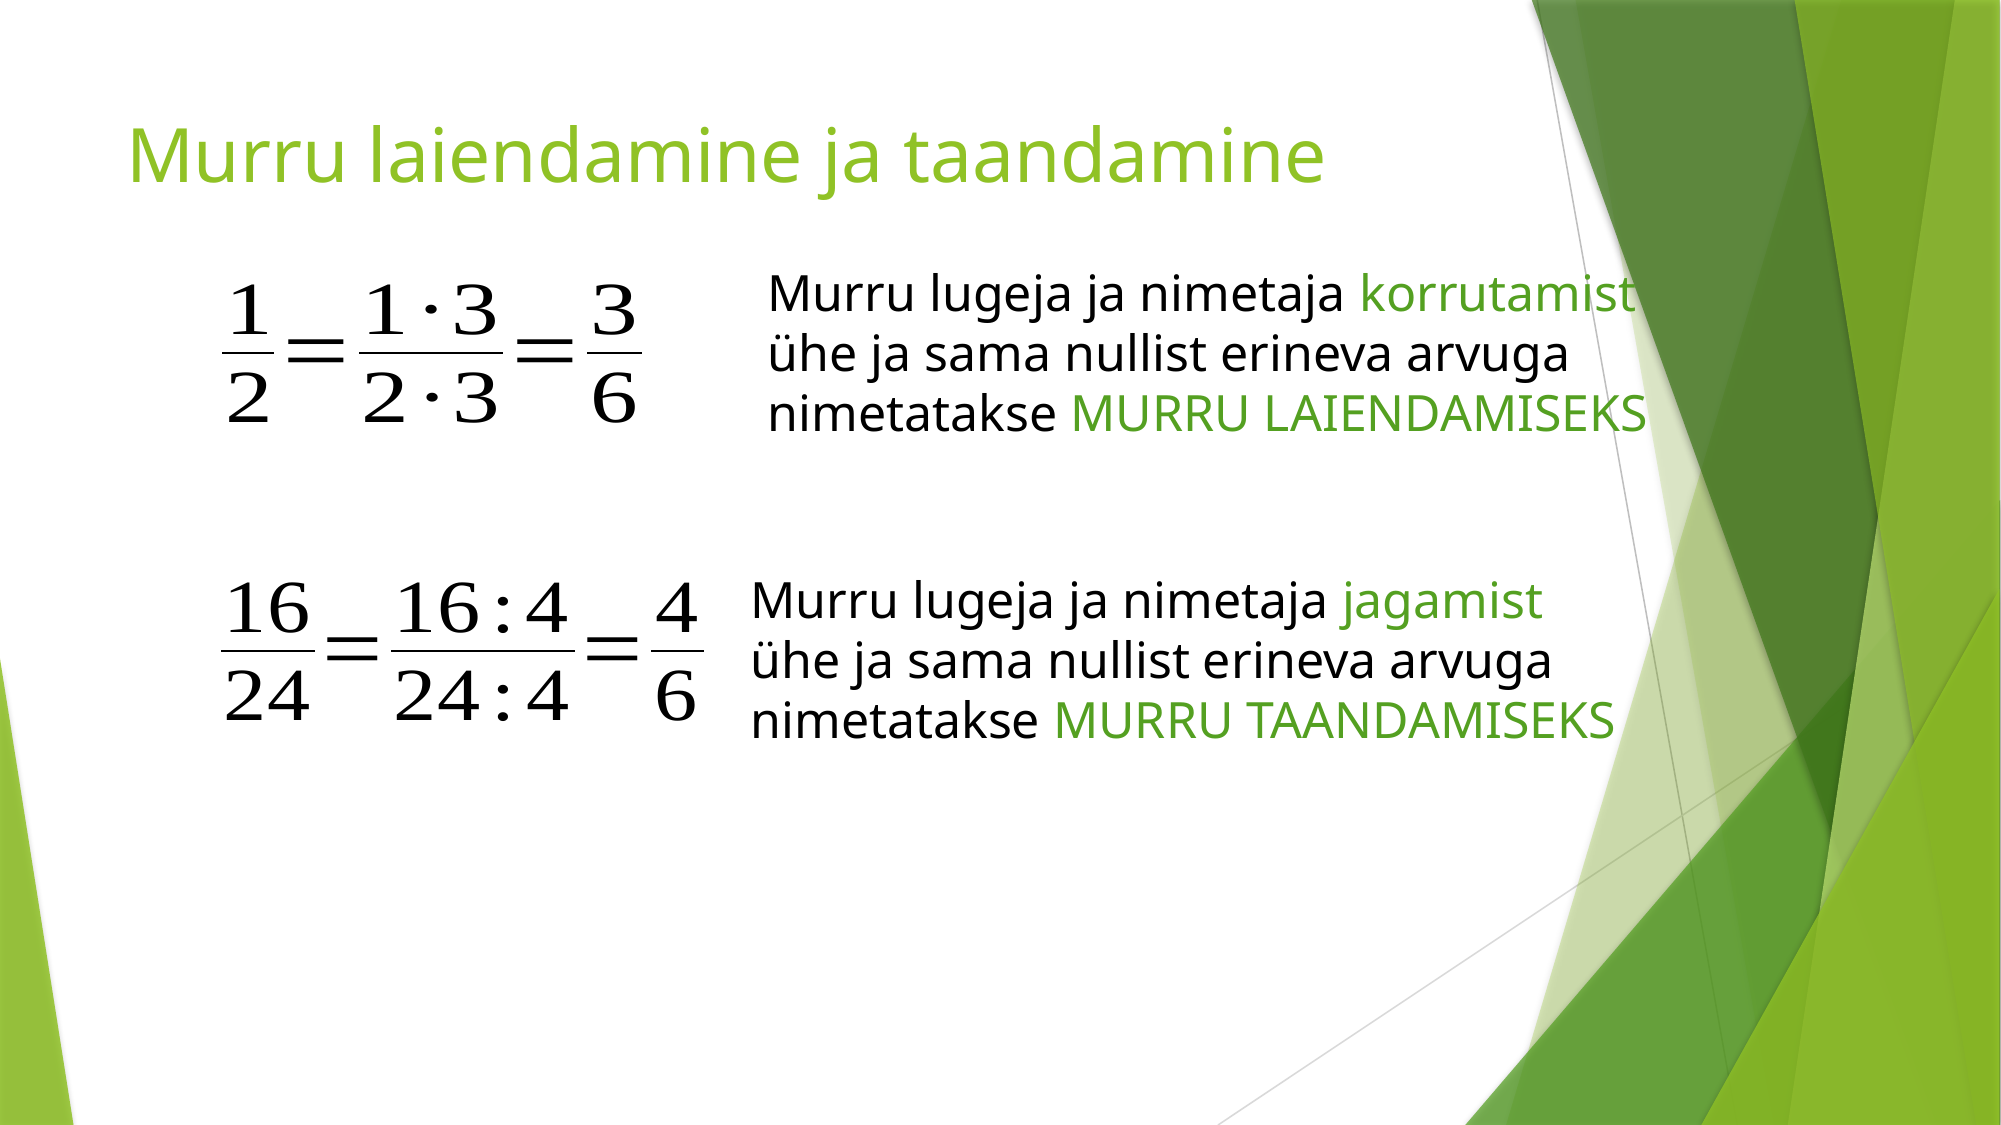

# Murru laiendamine ja taandamine
Murru lugeja ja nimetaja korrutamist
ühe ja sama nullist erineva arvuga
nimetatakse MURRU LAIENDAMISEKS
Murru lugeja ja nimetaja jagamist
ühe ja sama nullist erineva arvuga
nimetatakse MURRU TAANDAMISEKS